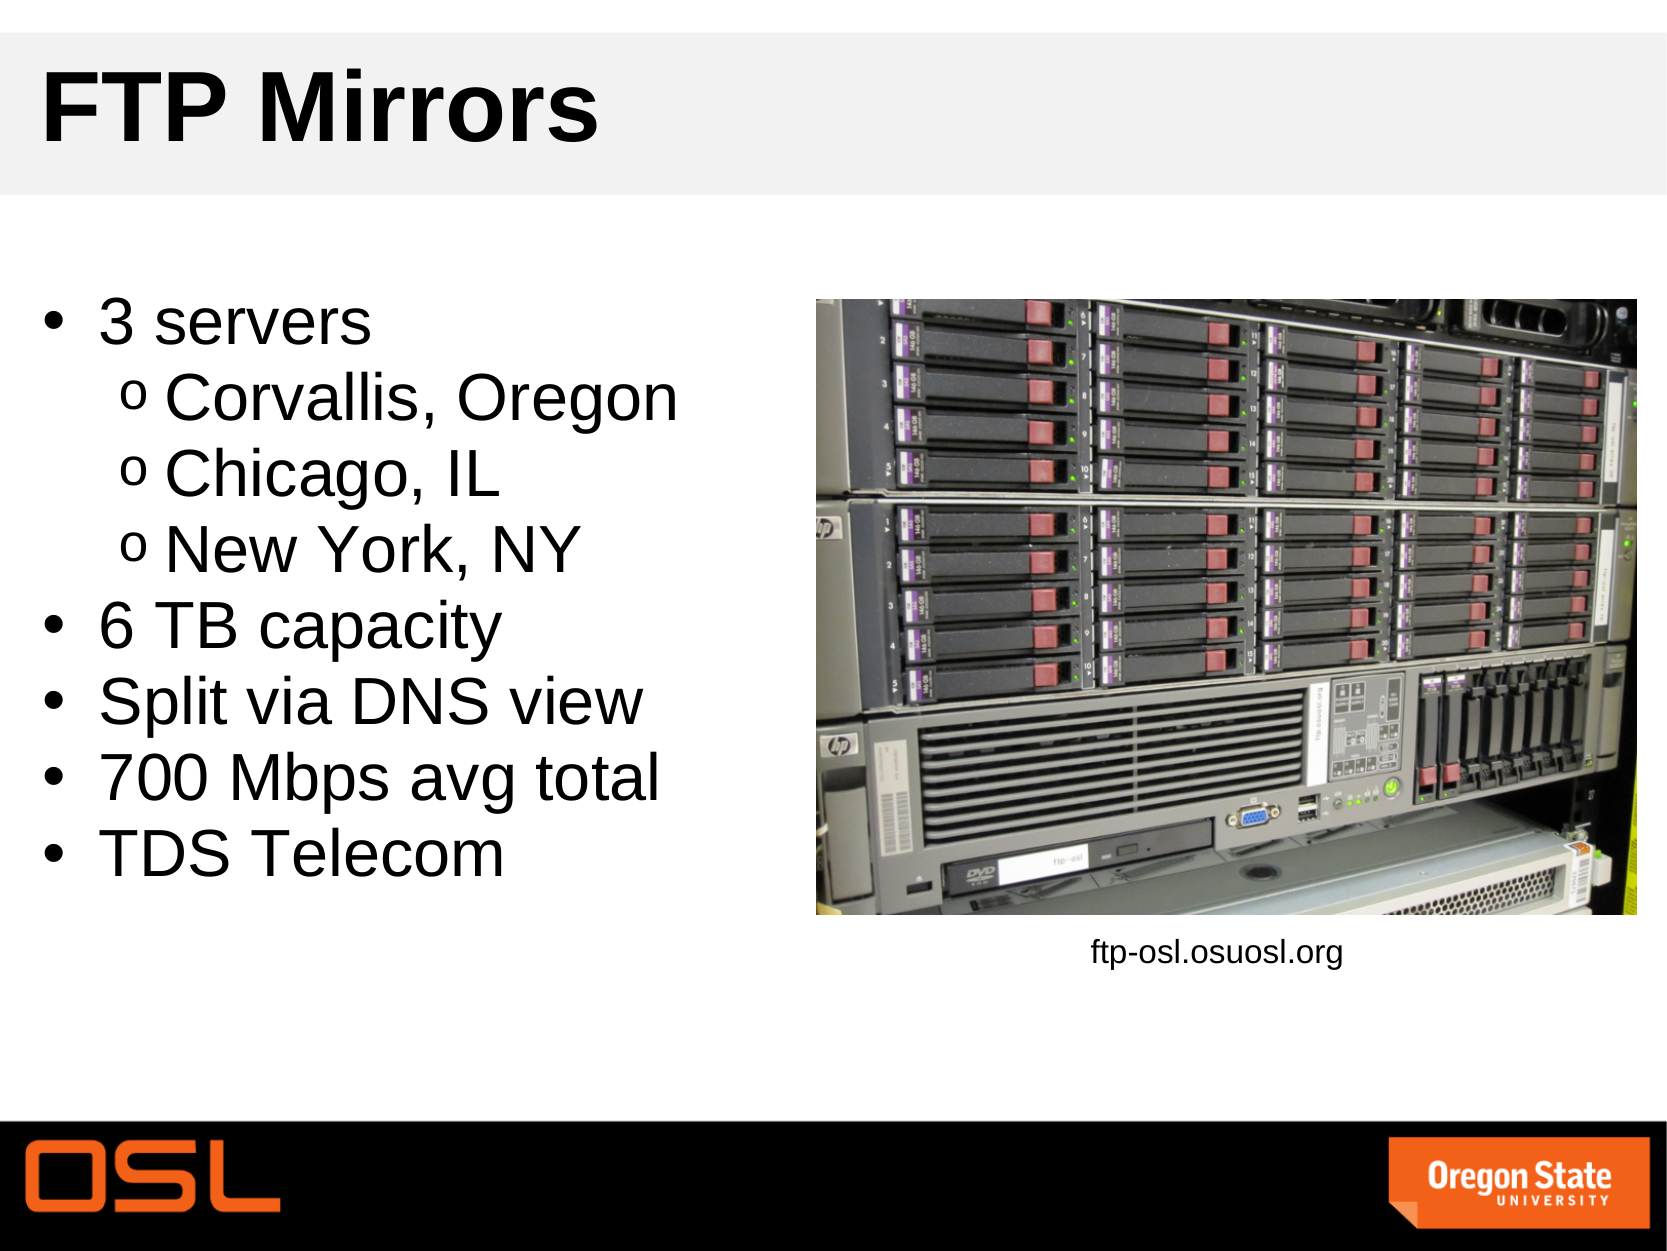

# FTP Mirrors
3 servers
Corvallis, Oregon
Chicago, IL
New York, NY
6 TB capacity
Split via DNS view
700 Mbps avg total
TDS Telecom
ftp-osl.osuosl.org